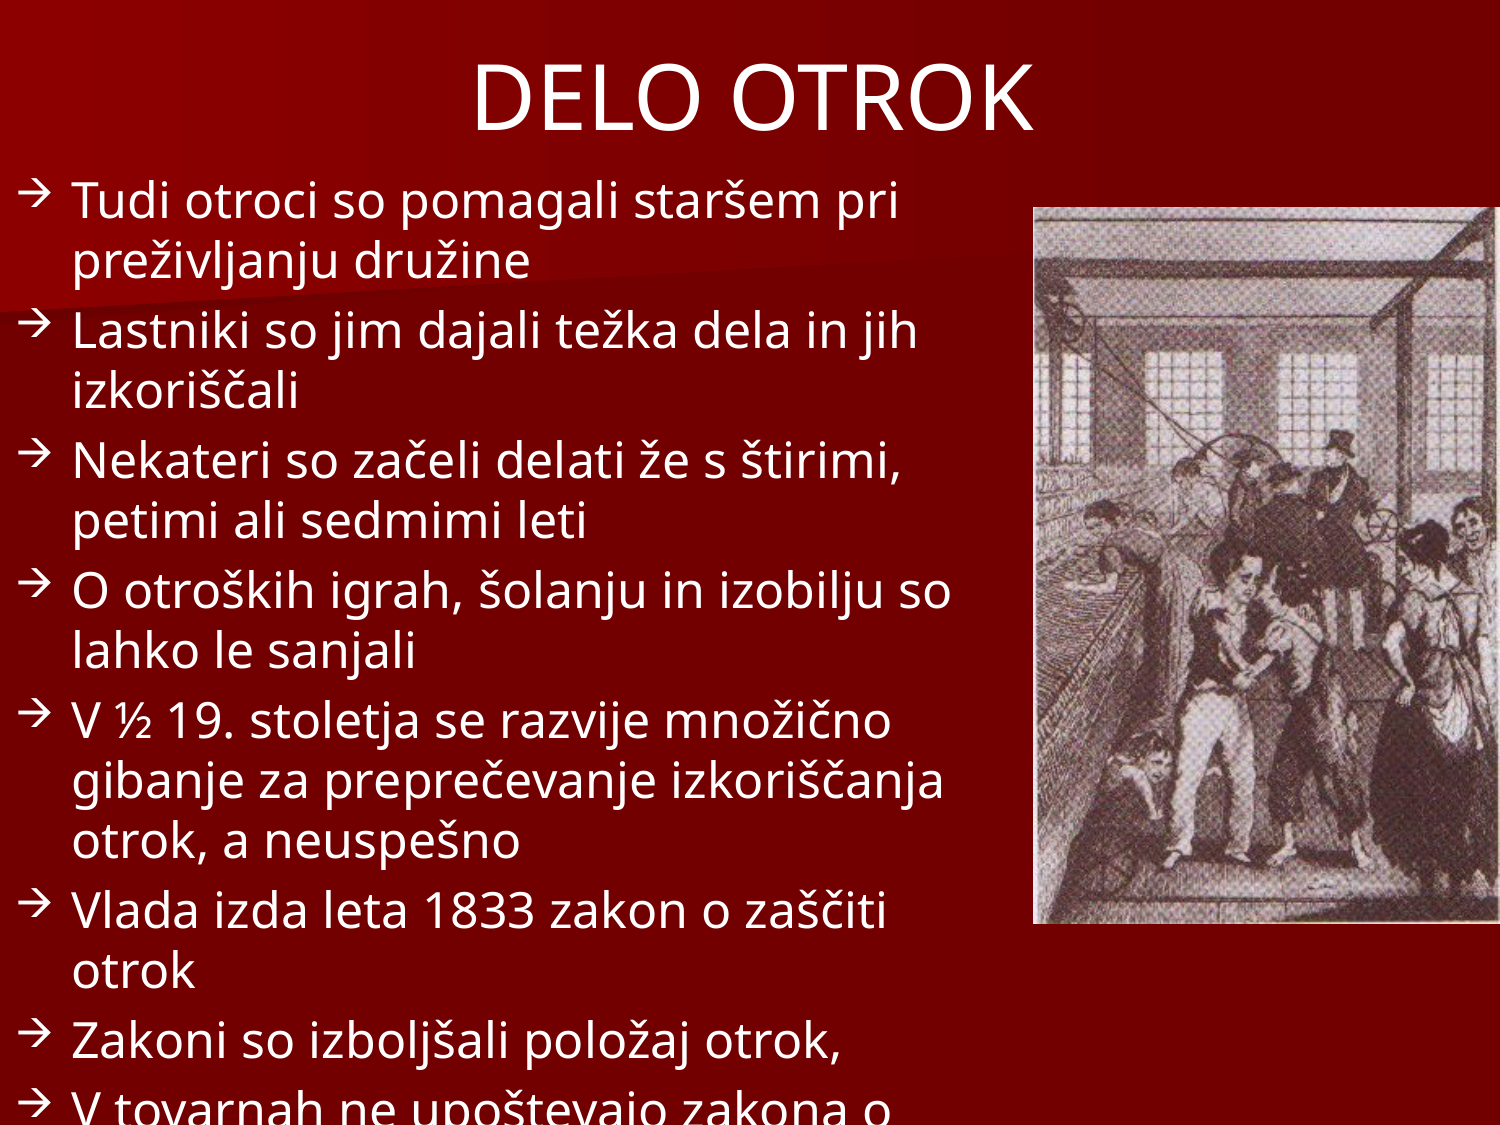

# DELO OTROK
Tudi otroci so pomagali staršem pri preživljanju družine
Lastniki so jim dajali težka dela in jih izkoriščali
Nekateri so začeli delati že s štirimi, petimi ali sedmimi leti
O otroških igrah, šolanju in izobilju so lahko le sanjali
V ½ 19. stoletja se razvije množično gibanje za preprečevanje izkoriščanja otrok, a neuspešno
Vlada izda leta 1833 zakon o zaščiti otrok
Zakoni so izboljšali položaj otrok,
V tovarnah ne upoštevajo zakona o zaščiti otrok
V rokodelstvu, obrti, kmetijstvu zaščite otrok sploh ni bilo